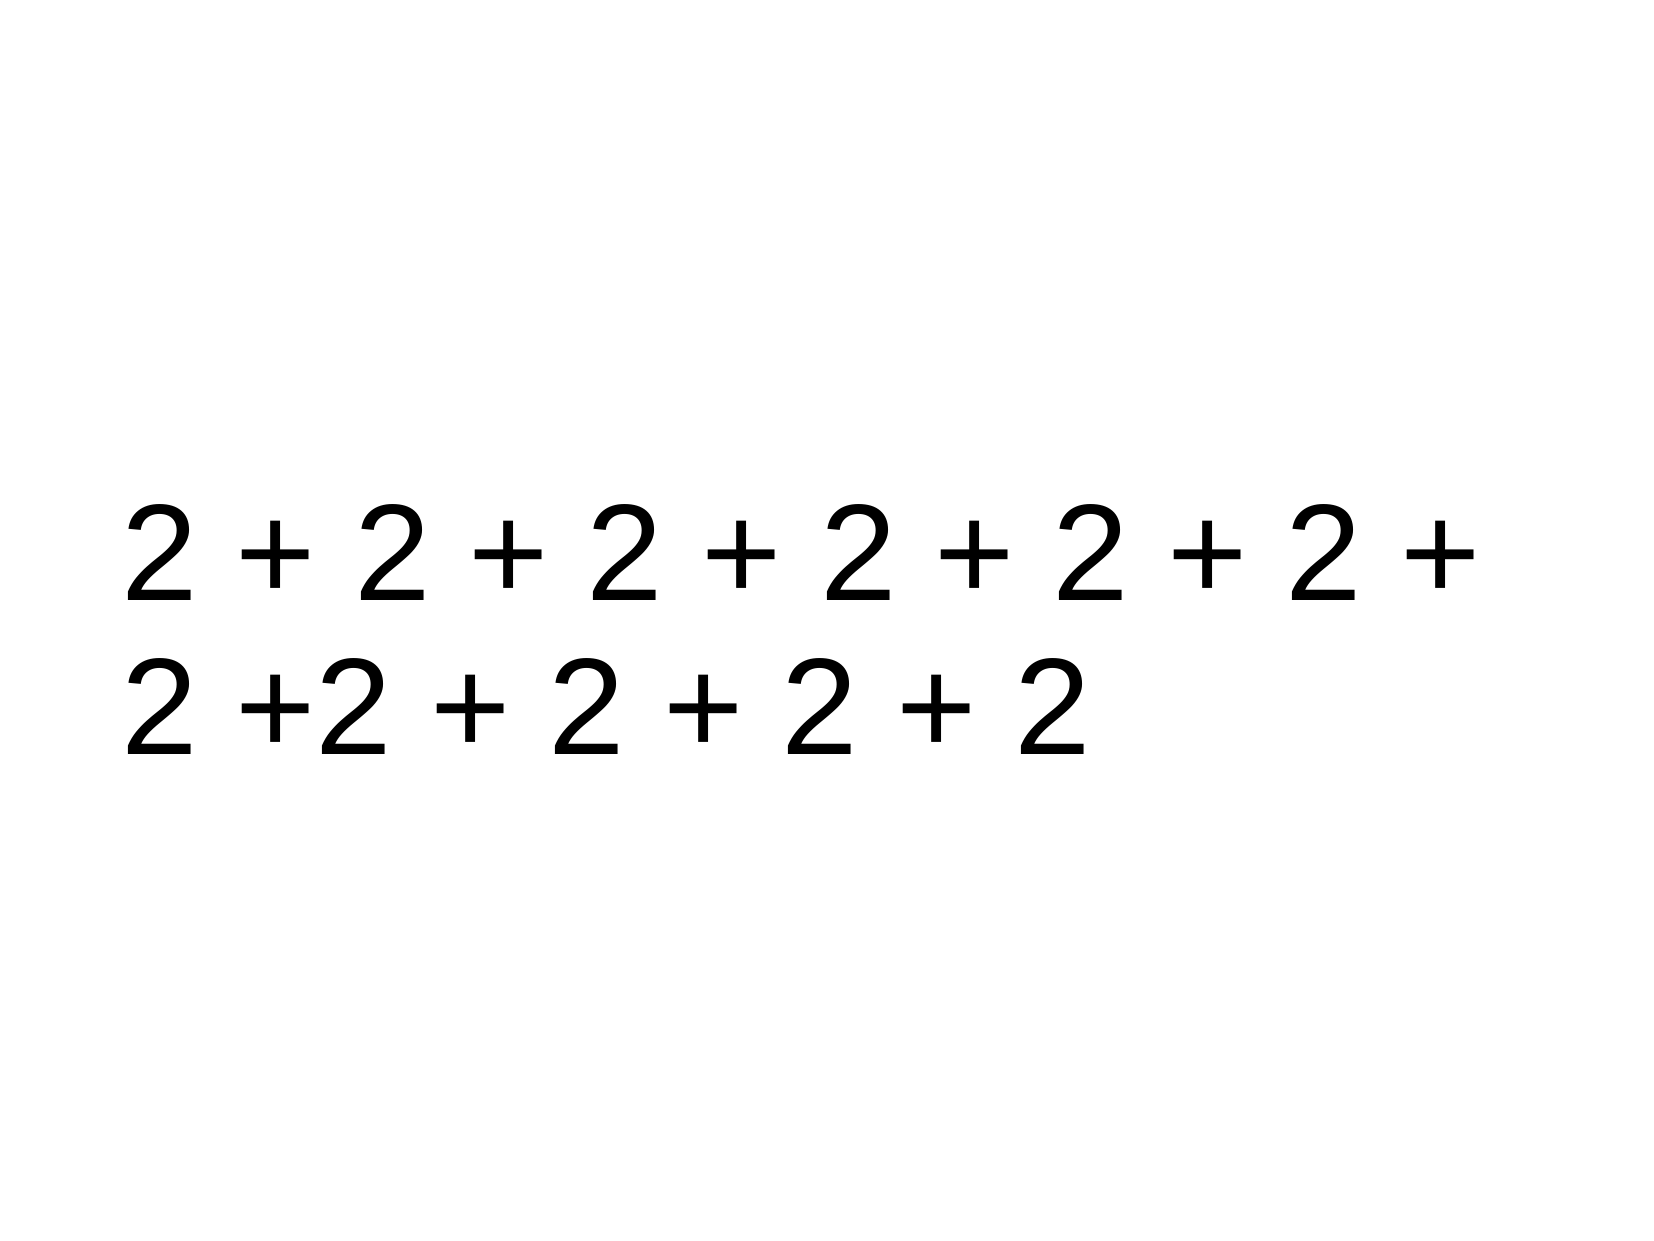

#
2 + 2 + 2 + 2 + 2 + 2 +
2 +2 + 2 + 2 + 2